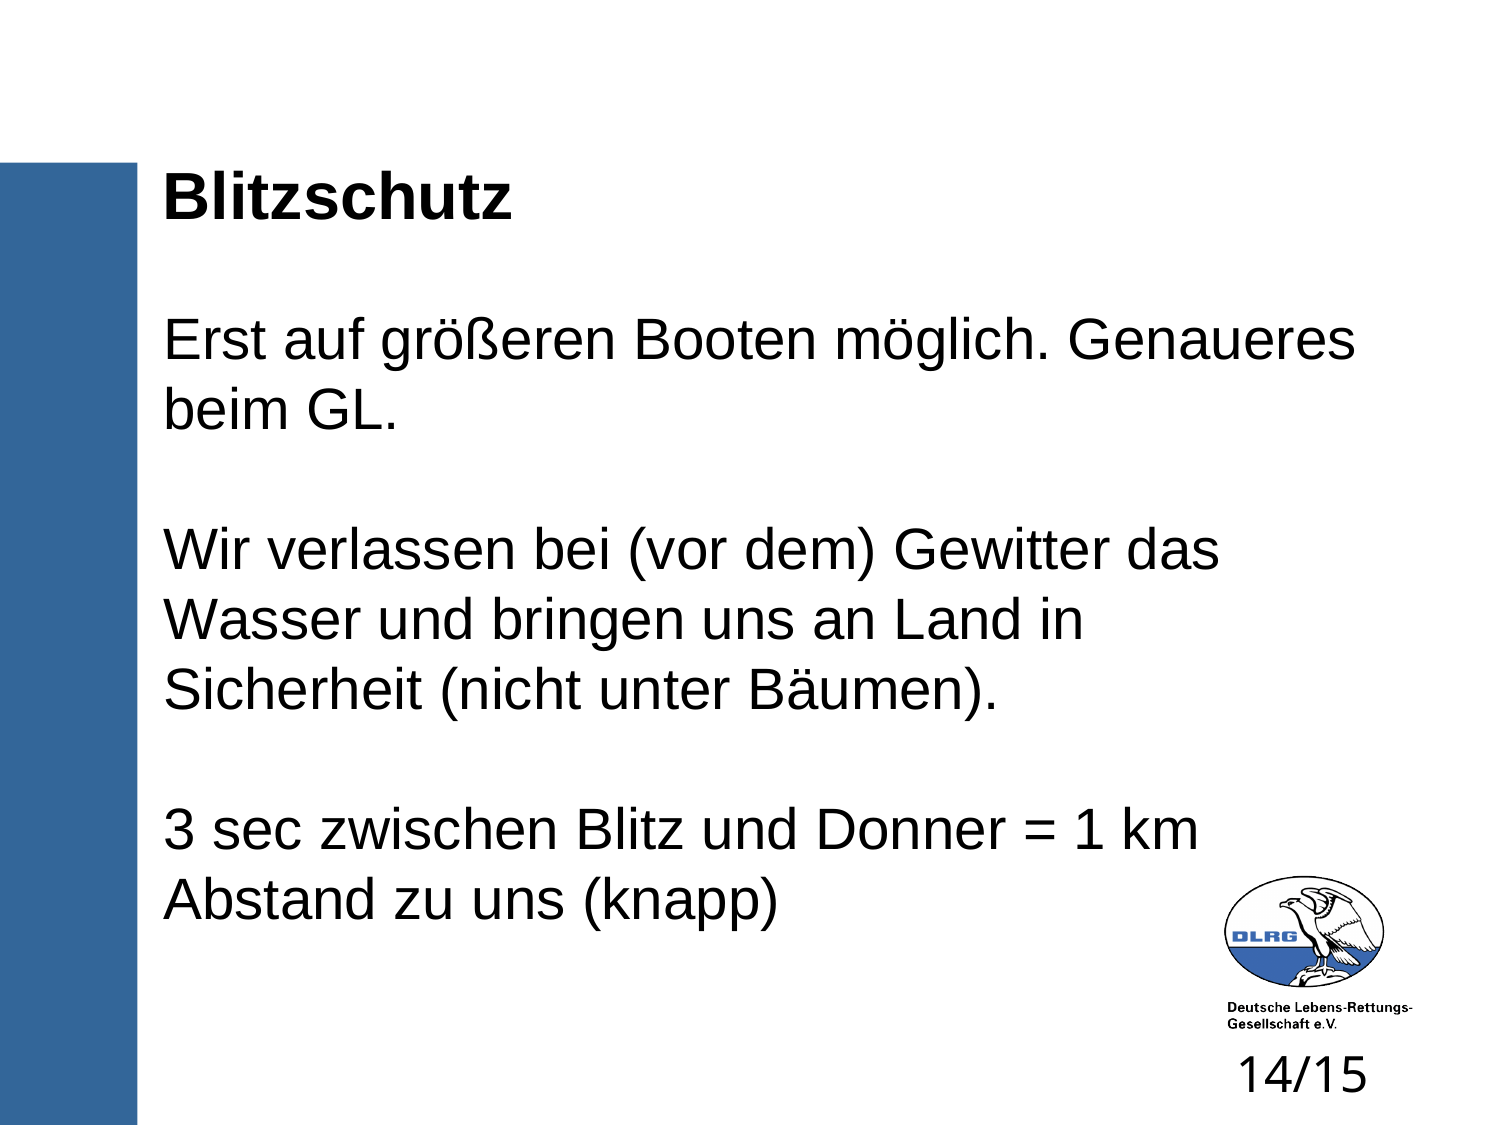

# Blitzschutz
Erst auf größeren Booten möglich. Genaueres beim GL.
Wir verlassen bei (vor dem) Gewitter das
Wasser und bringen uns an Land in
Sicherheit (nicht unter Bäumen).
3 sec zwischen Blitz und Donner = 1 km
Abstand zu uns (knapp)